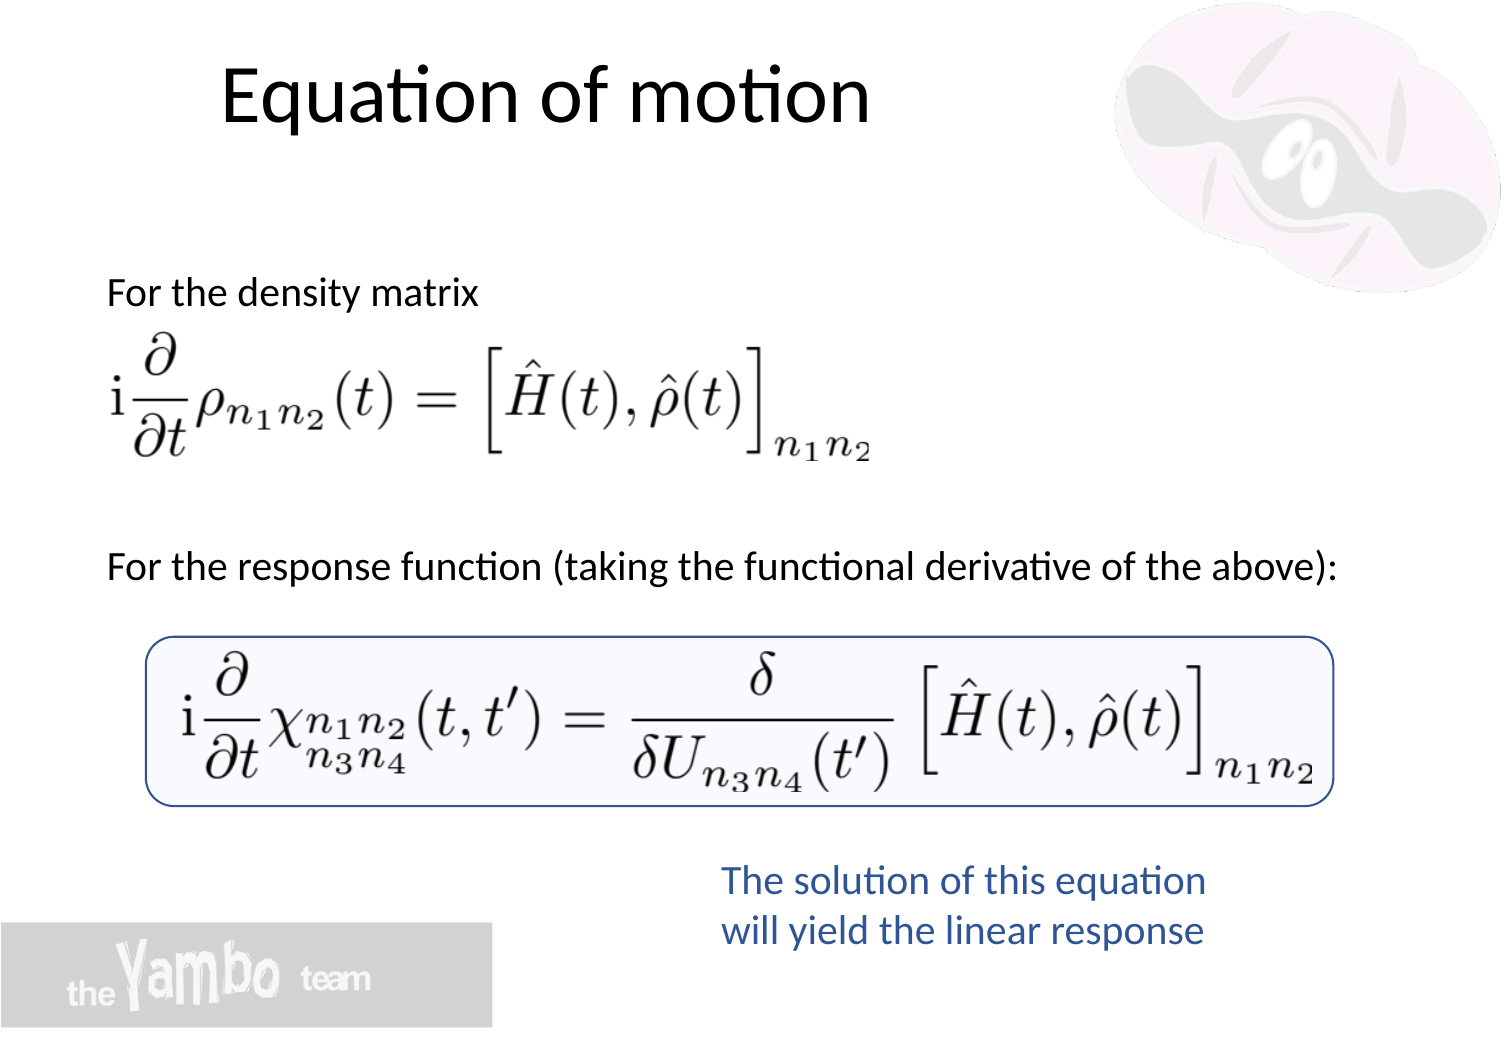

Equation of motion
For the density matrix (for more info attend Real Time lecture):
For the response function (taking the functional derivative of the above):
The solution of this equation will yield the linear response